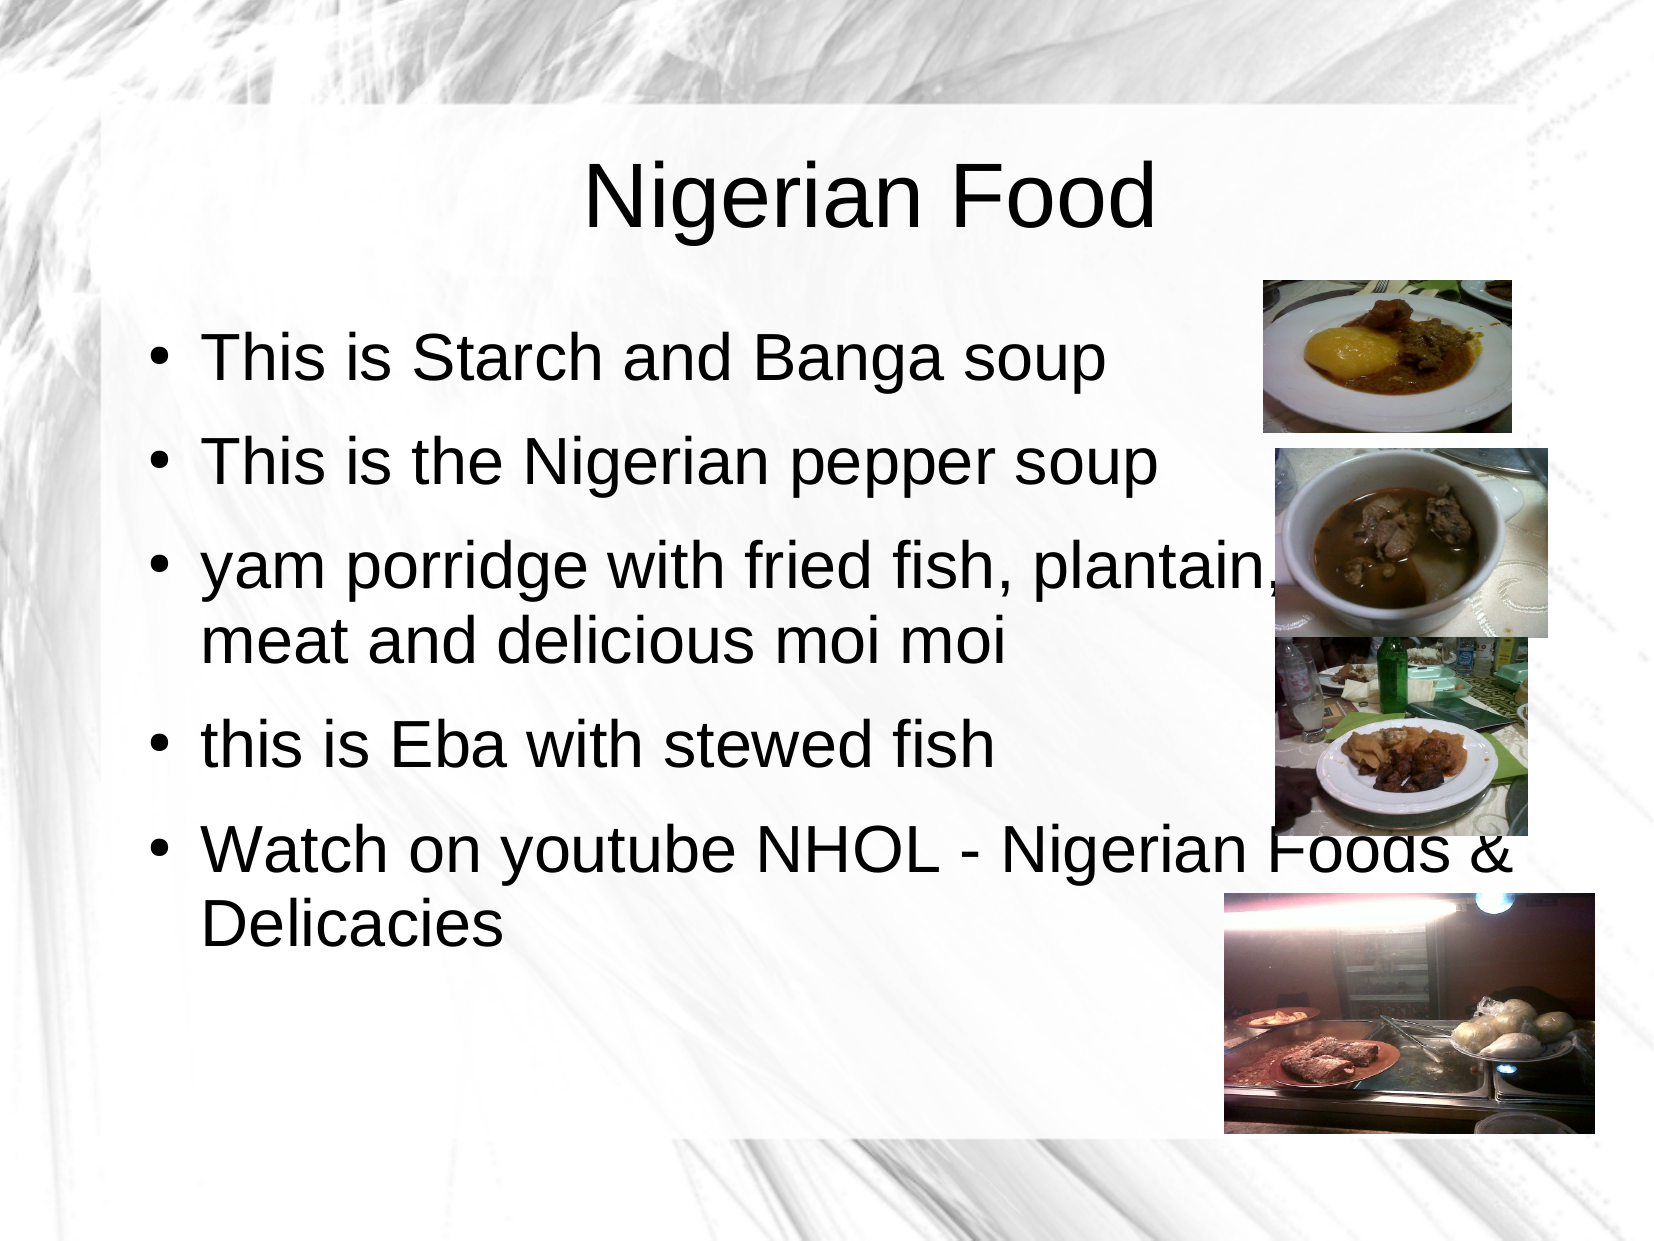

# Nigerian Food
This is Starch and Banga soup
This is the Nigerian pepper soup
yam porridge with fried fish, plantain, cow meat and delicious moi moi
this is Eba with stewed fish
Watch on youtube NHOL - Nigerian Foods & Delicacies